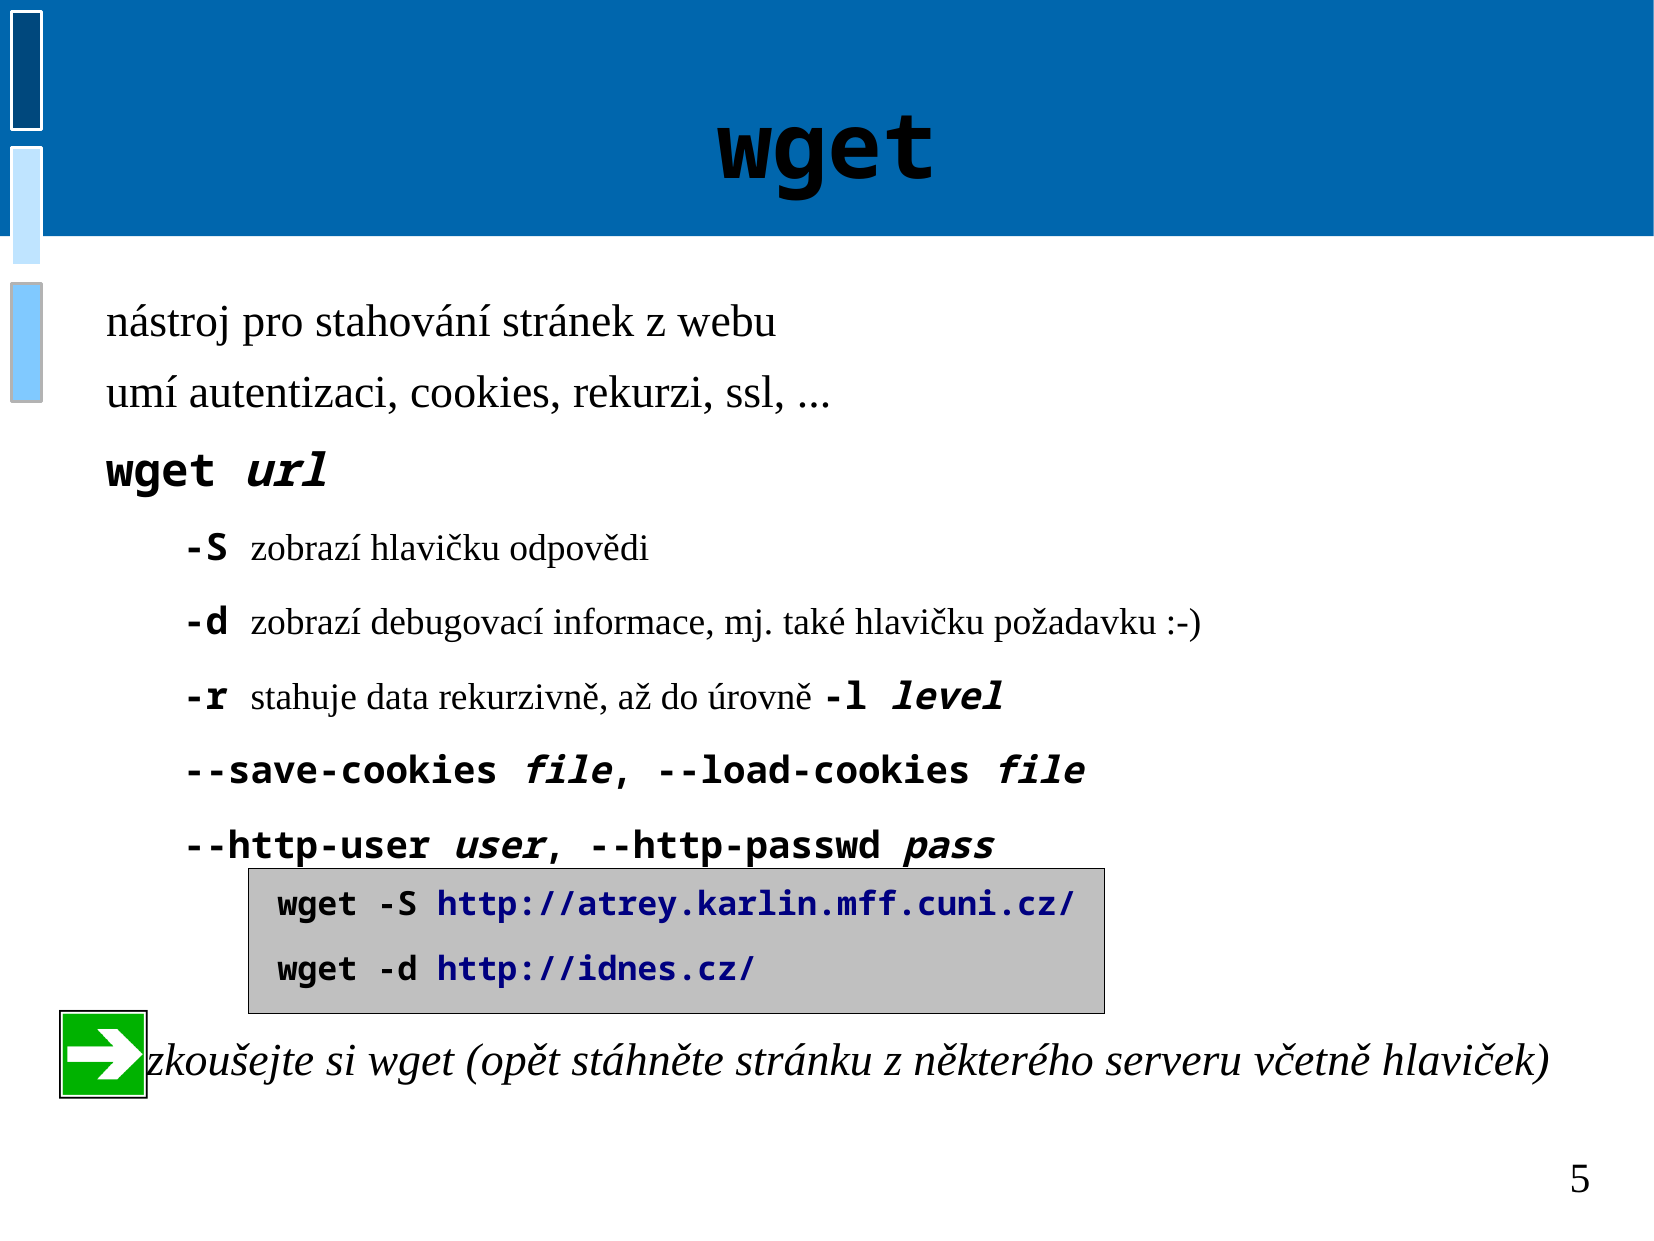

# wget
nástroj pro stahování stránek z webu
umí autentizaci, cookies, rekurzi, ssl, ...
wget url
-S zobrazí hlavičku odpovědi
-d zobrazí debugovací informace, mj. také hlavičku požadavku :-)
-r stahuje data rekurzivně, až do úrovně -l level
--save-cookies file, --load-cookies file
--http-user user, --http-passwd pass
vyzkoušejte si wget (opět stáhněte stránku z některého serveru včetně hlaviček)
wget -S http://atrey.karlin.mff.cuni.cz/
wget -d http://idnes.cz/